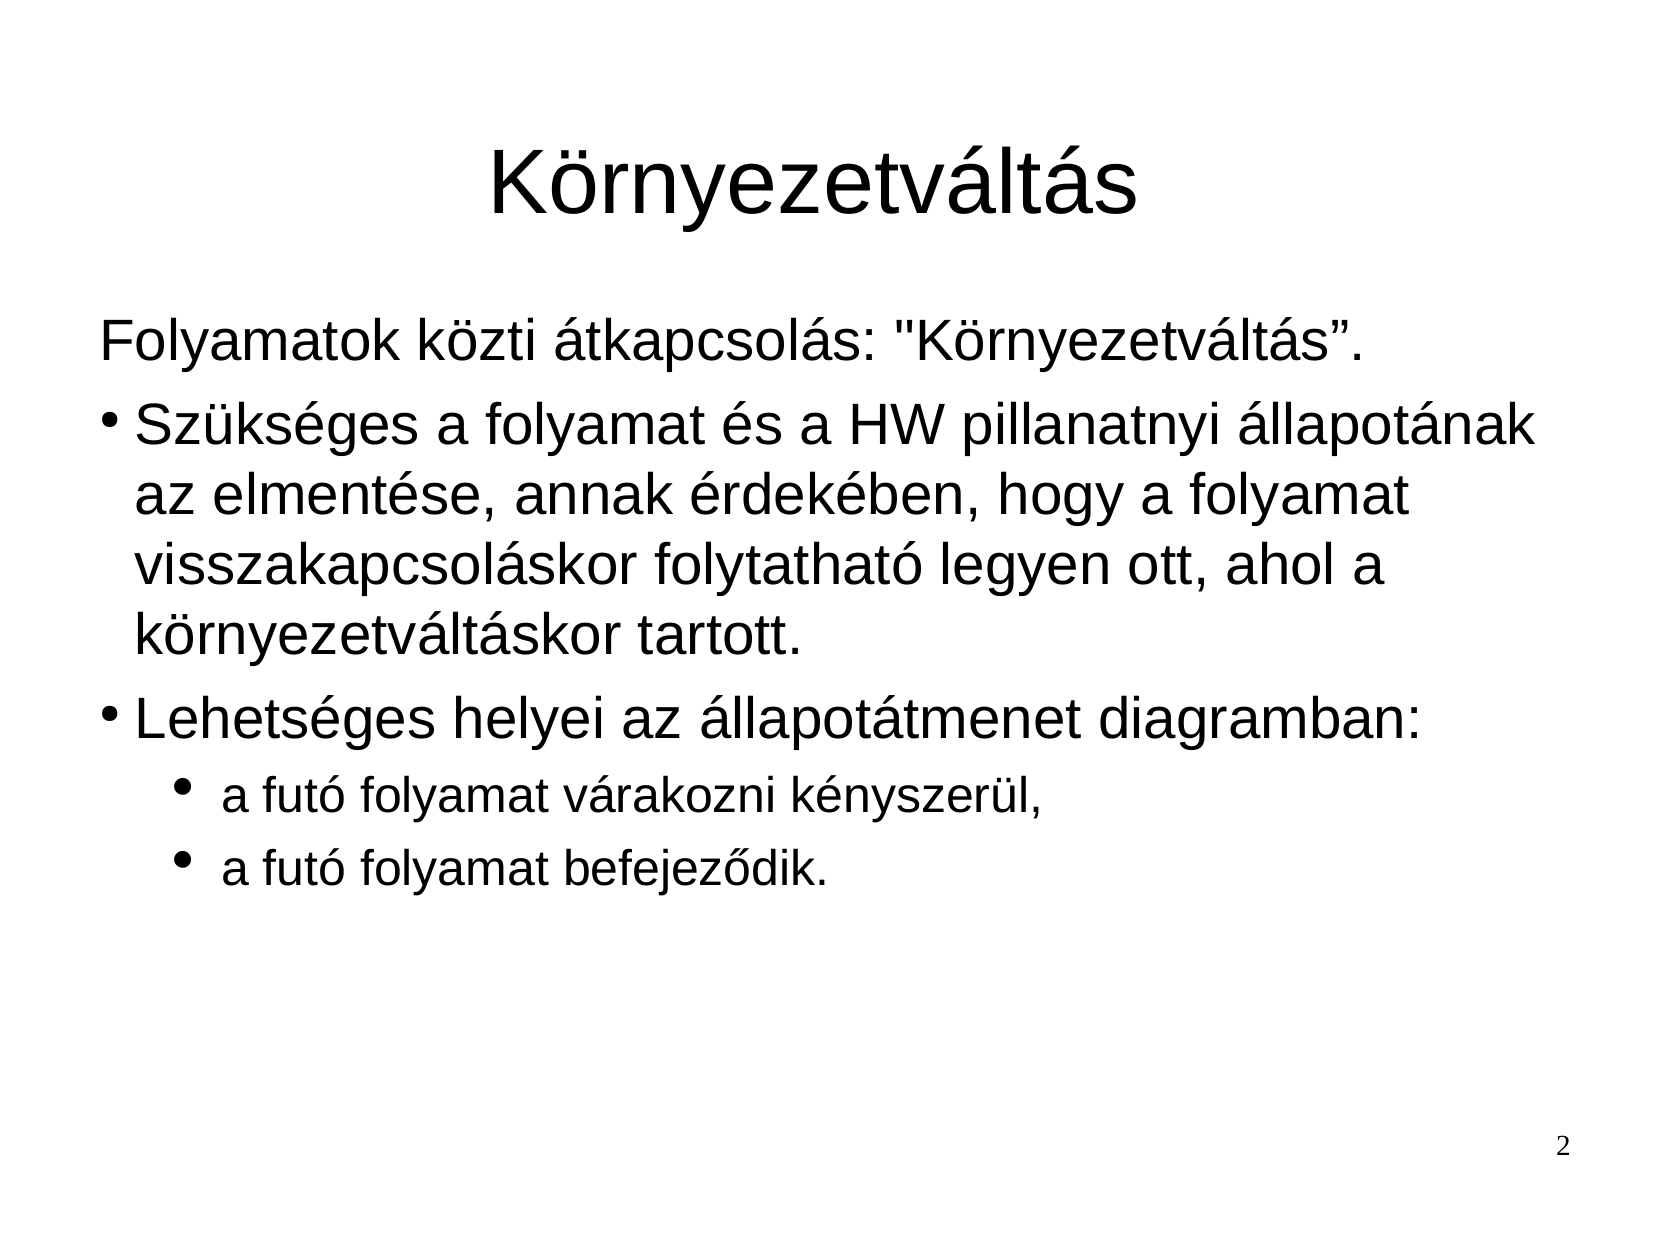

# Környezetváltás
Folyamatok közti átkapcsolás: "Környezetváltás”.
Szükséges a folyamat és a HW pillanatnyi állapotának
az elmentése, annak érdekében, hogy a folyamat visszakapcsoláskor folytatható legyen ott, ahol a környezetváltáskor tartott.
Lehetséges helyei az állapotátmenet diagramban:
a futó folyamat várakozni kényszerül,
a futó folyamat befejeződik.
2